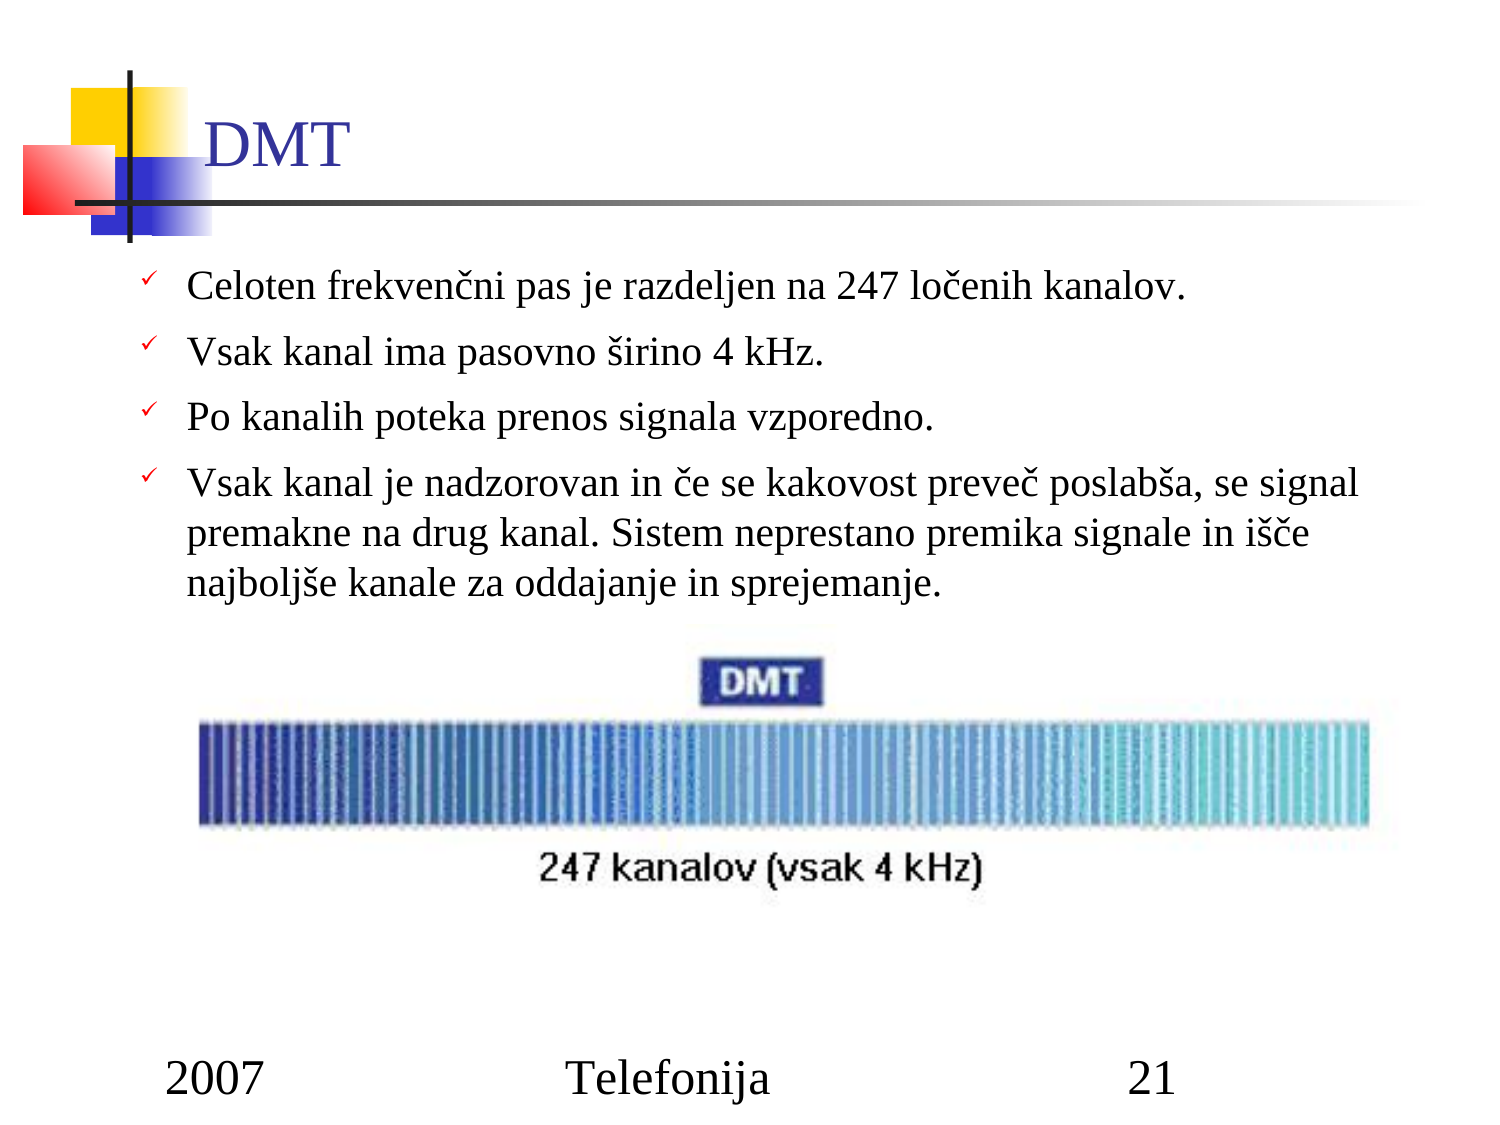

# DMT
Celoten frekvenčni pas je razdeljen na 247 ločenih kanalov.
Vsak kanal ima pasovno širino 4 kHz.
Po kanalih poteka prenos signala vzporedno.
Vsak kanal je nadzorovan in če se kakovost preveč poslabša, se signal premakne na drug kanal. Sistem neprestano premika signale in išče najboljše kanale za oddajanje in sprejemanje.
2007
Telefonija
21